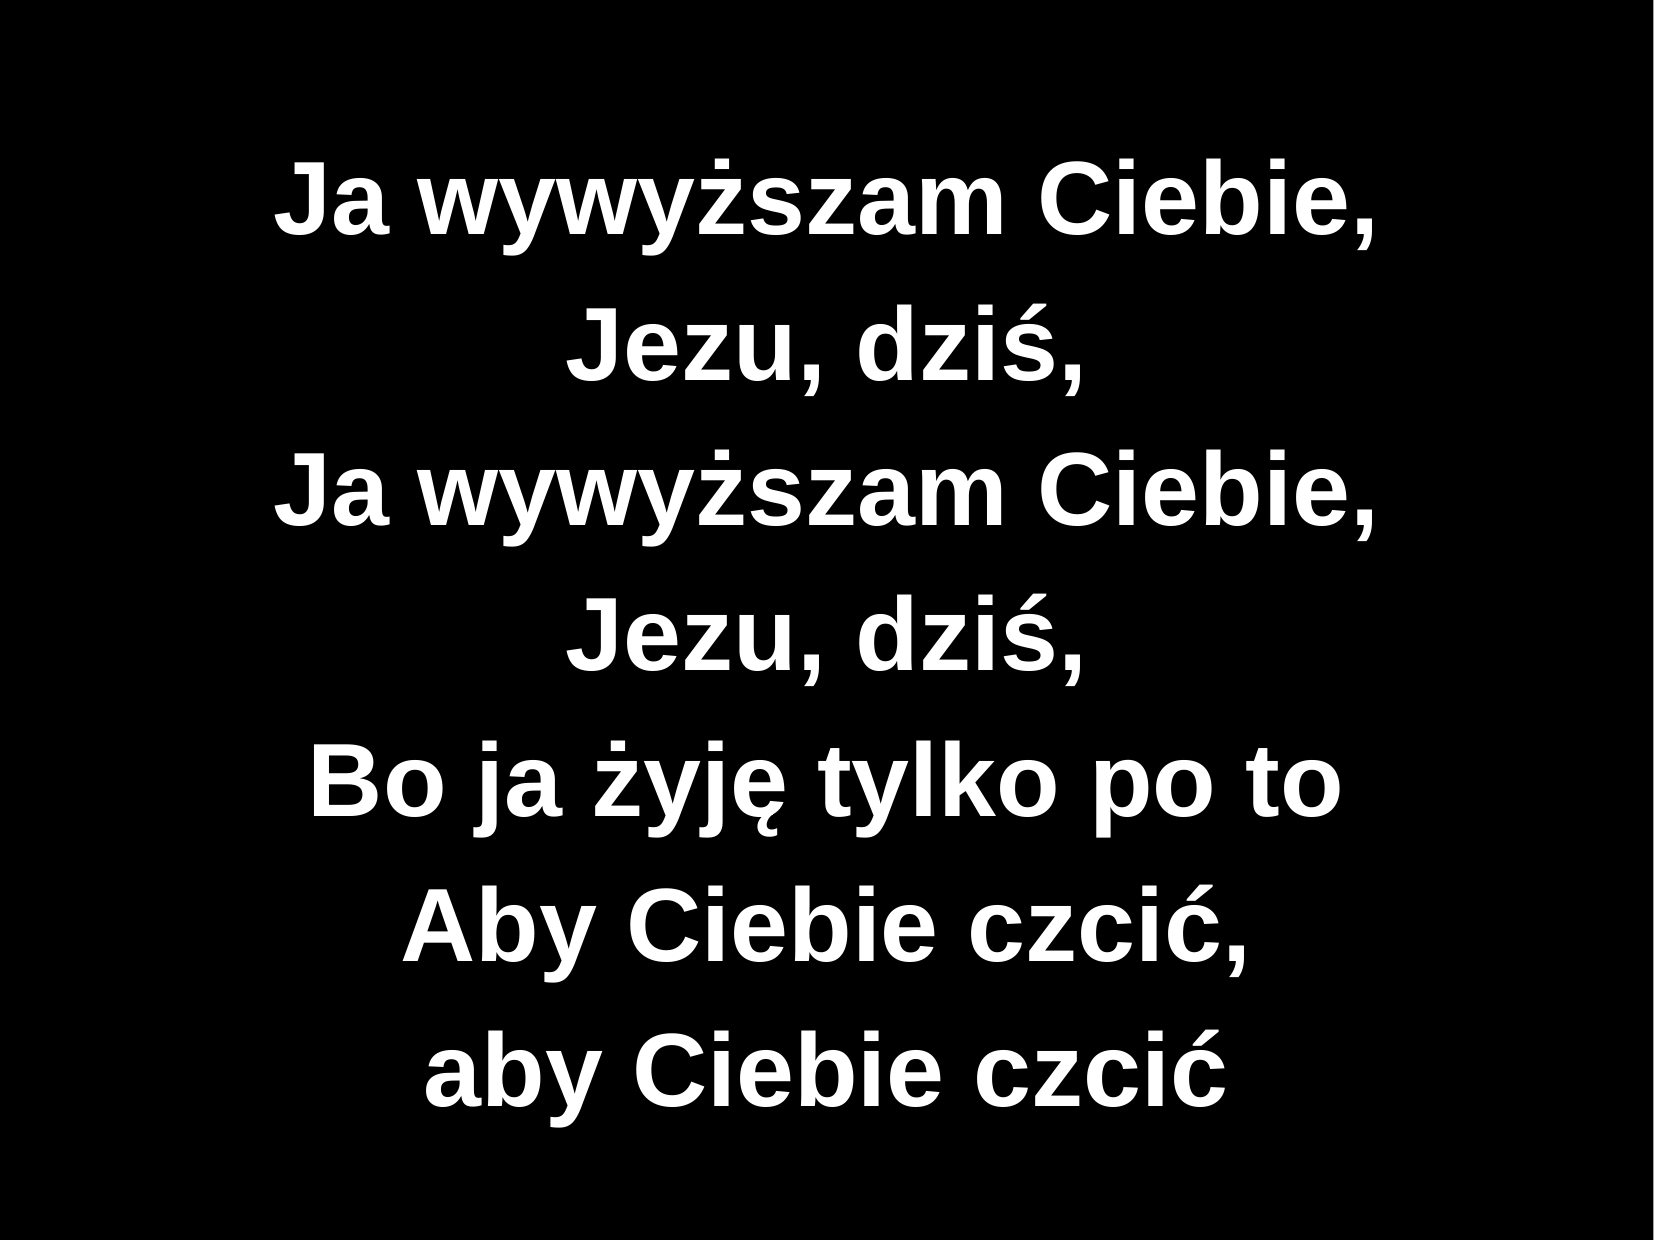

# Ja wywyższam Ciebie,
Jezu, dziś,
Ja wywyższam Ciebie,
Jezu, dziś,
Bo ja żyję tylko po to
Aby Ciebie czcić,
aby Ciebie czcić